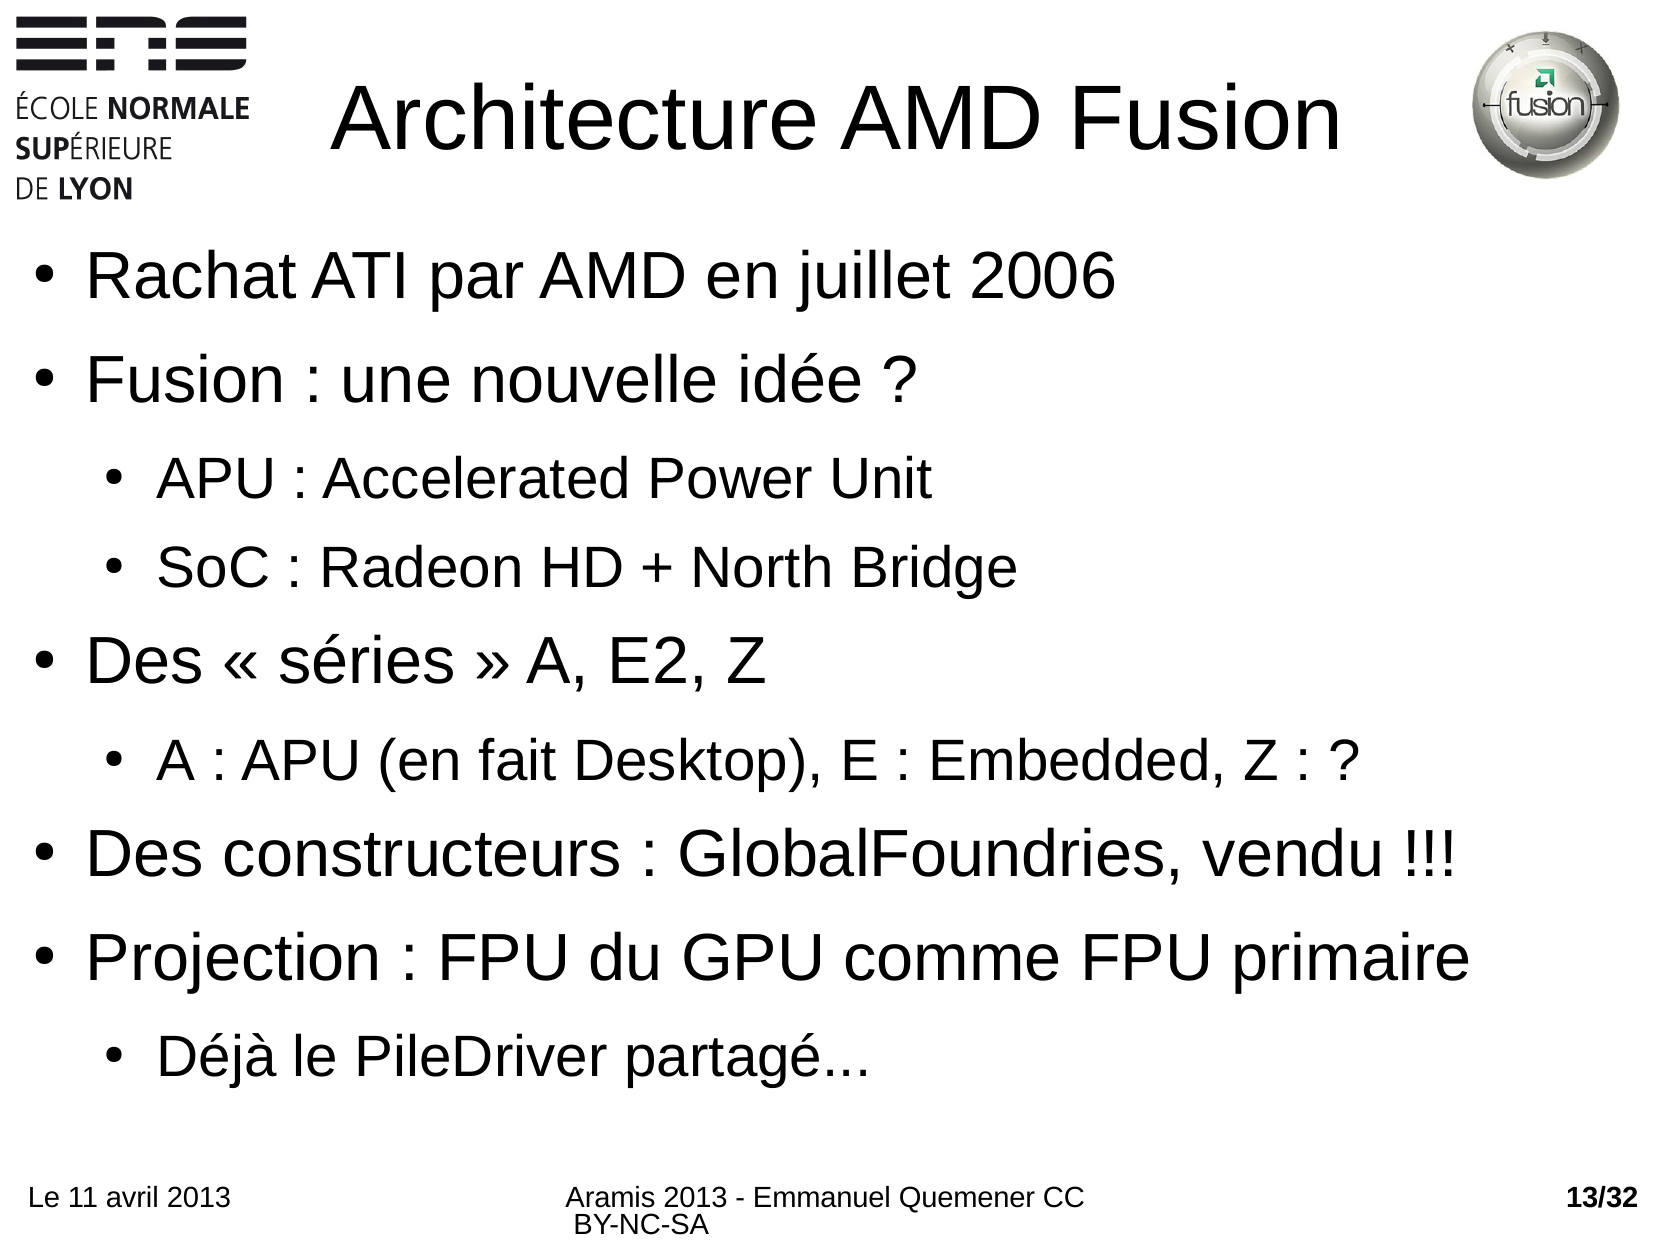

# Architecture AMD Fusion
Rachat ATI par AMD en juillet 2006
Fusion : une nouvelle idée ?
APU : Accelerated Power Unit
SoC : Radeon HD + North Bridge
Des « séries » A, E2, Z
A : APU (en fait Desktop), E : Embedded, Z : ?
Des constructeurs : GlobalFoundries, vendu !!!
Projection : FPU du GPU comme FPU primaire
Déjà le PileDriver partagé...
Le 11 avril 2013
Aramis 2013 - Emmanuel Quemener CC BY-NC-SA
13